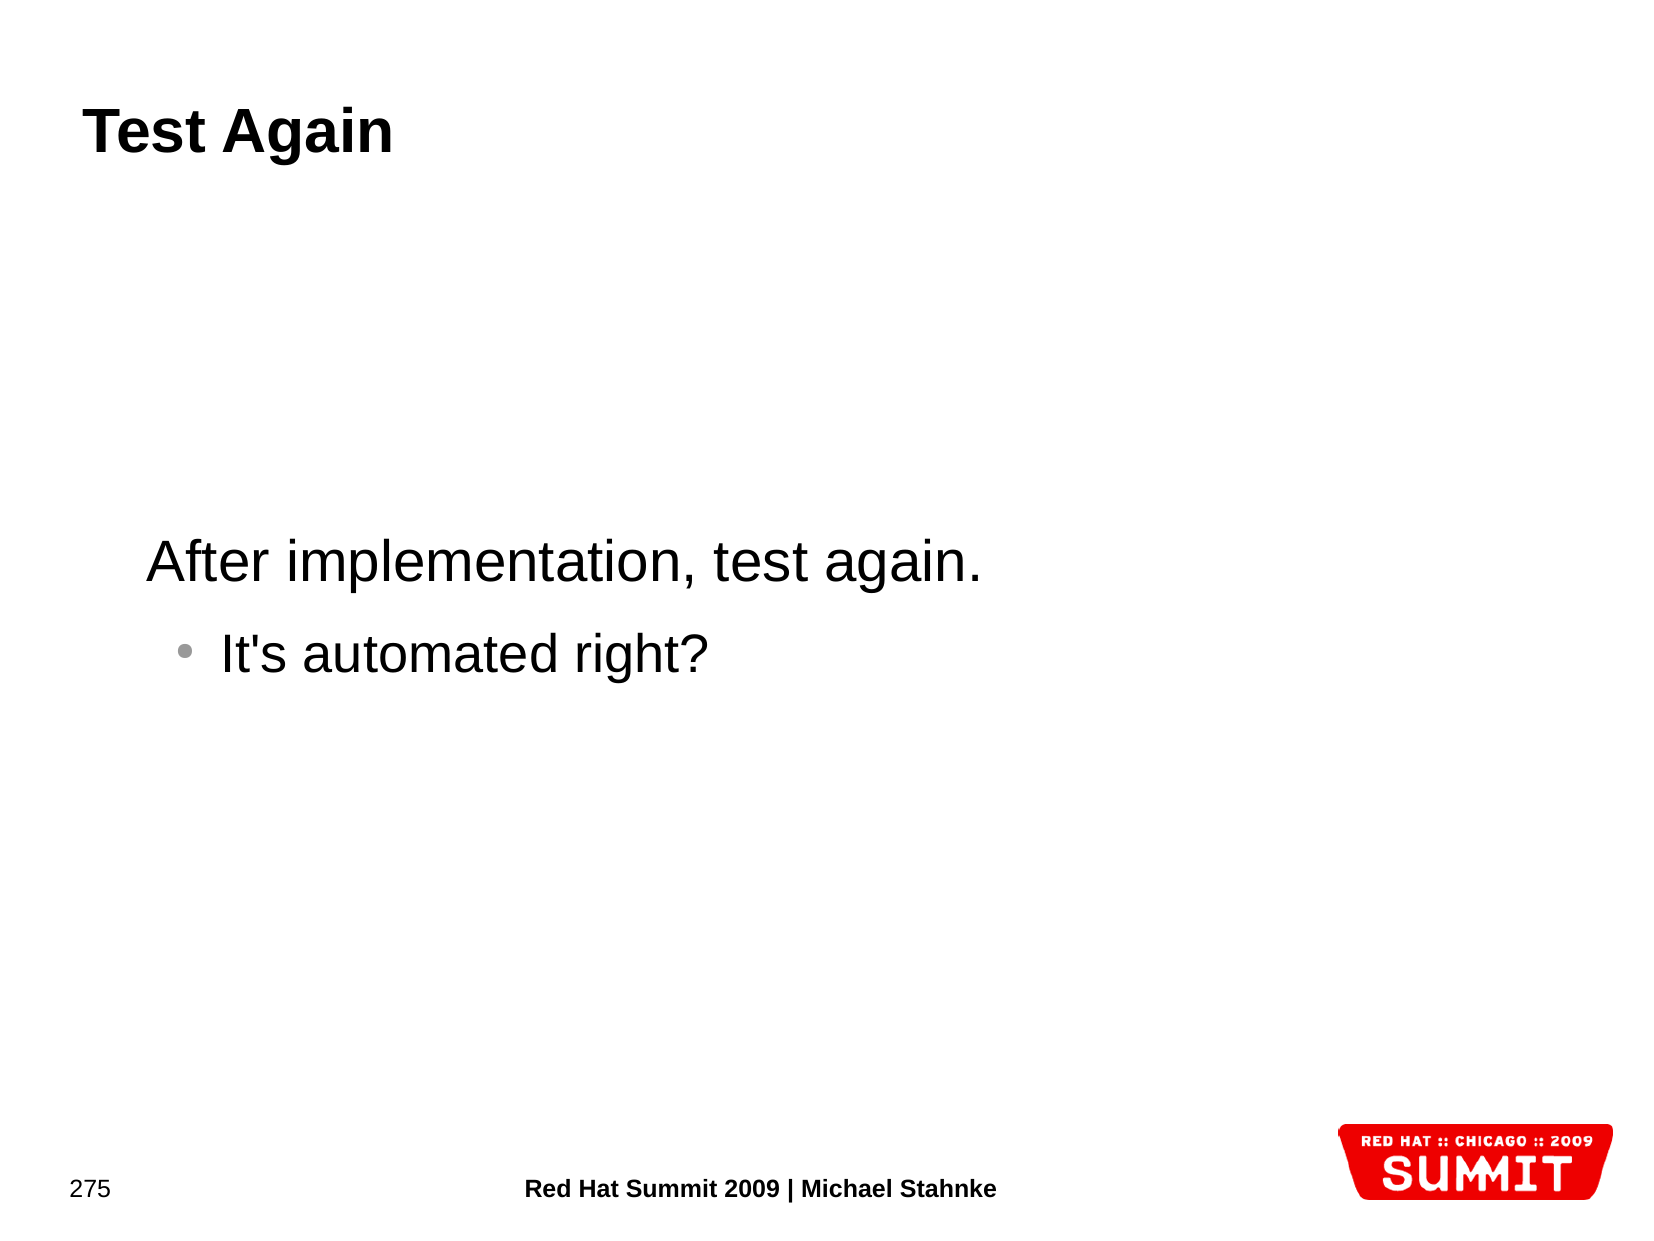

# Test Again
After implementation, test again.
It's automated right?